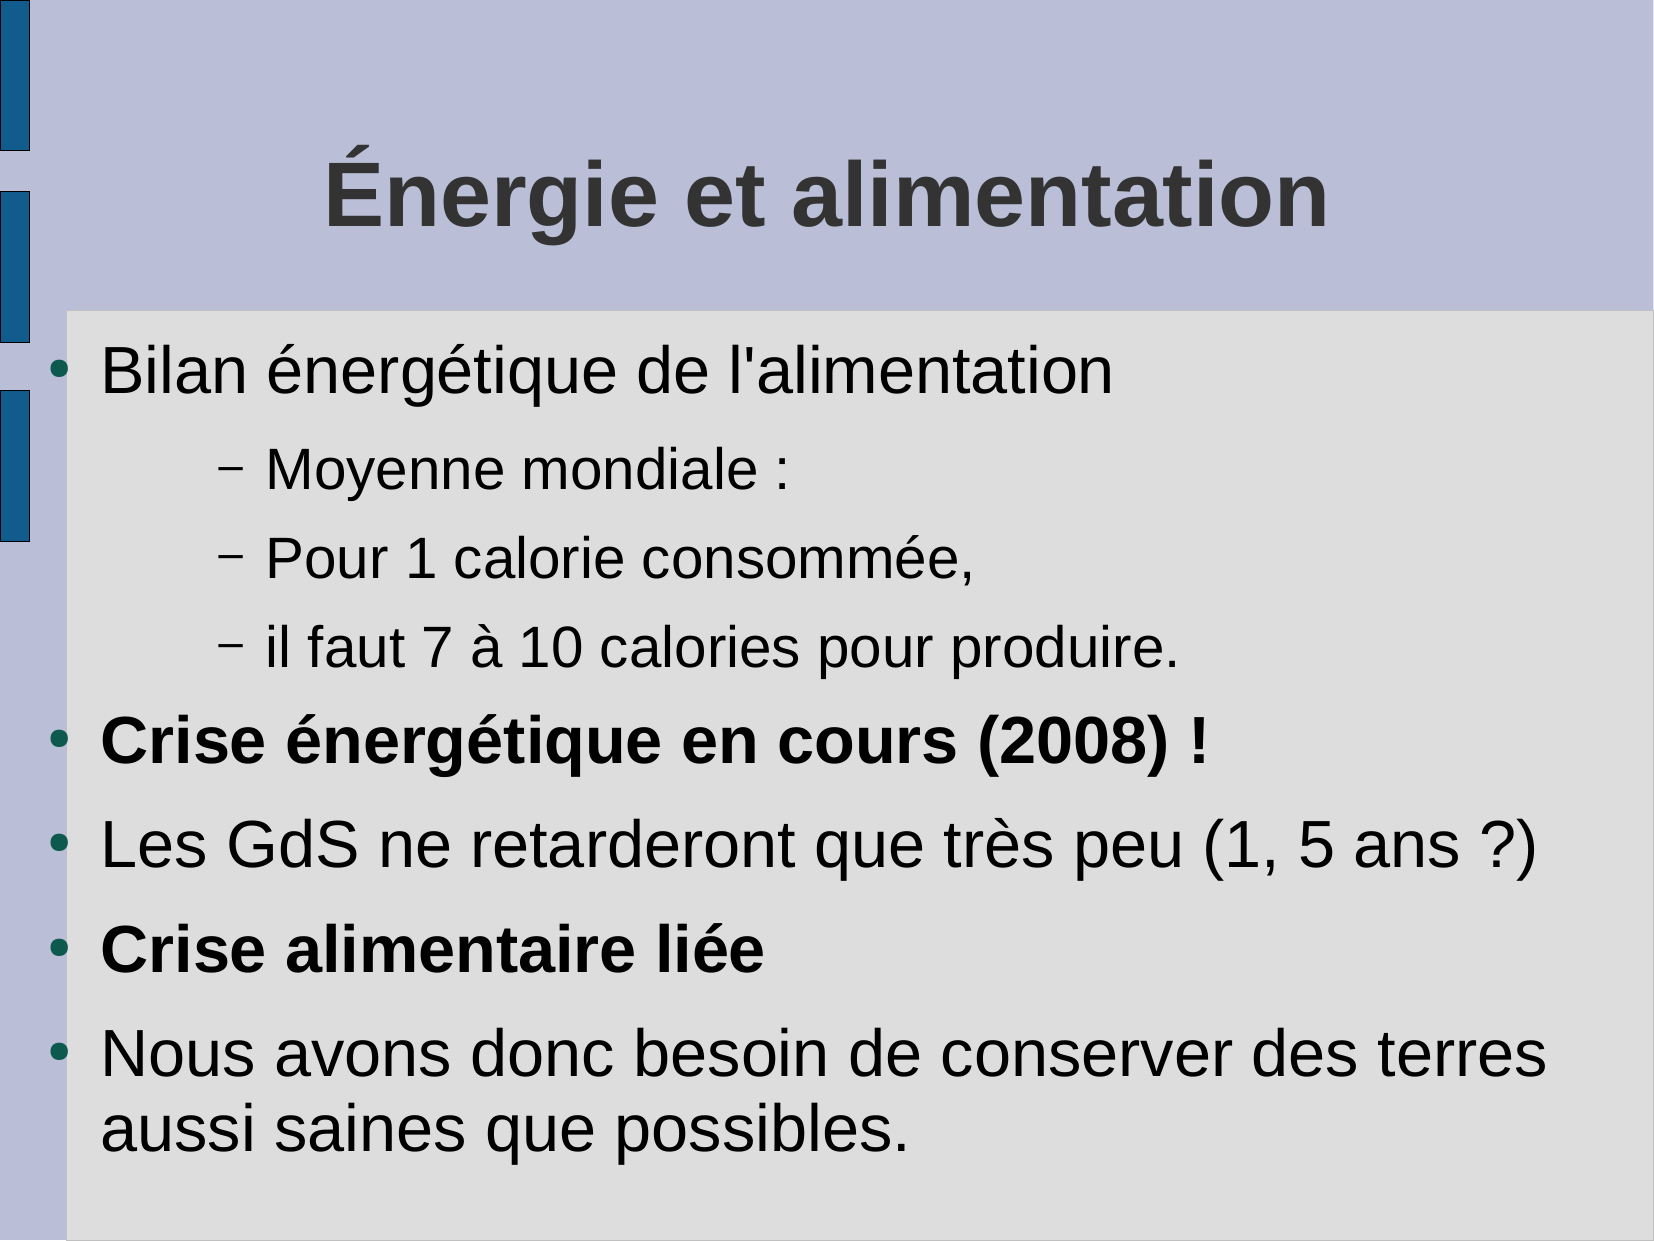

# Énergie et alimentation
Bilan énergétique de l'alimentation
Moyenne mondiale :
Pour 1 calorie consommée,
il faut 7 à 10 calories pour produire.
Crise énergétique en cours (2008) !
Les GdS ne retarderont que très peu (1, 5 ans ?)
Crise alimentaire liée
Nous avons donc besoin de conserver des terres aussi saines que possibles.